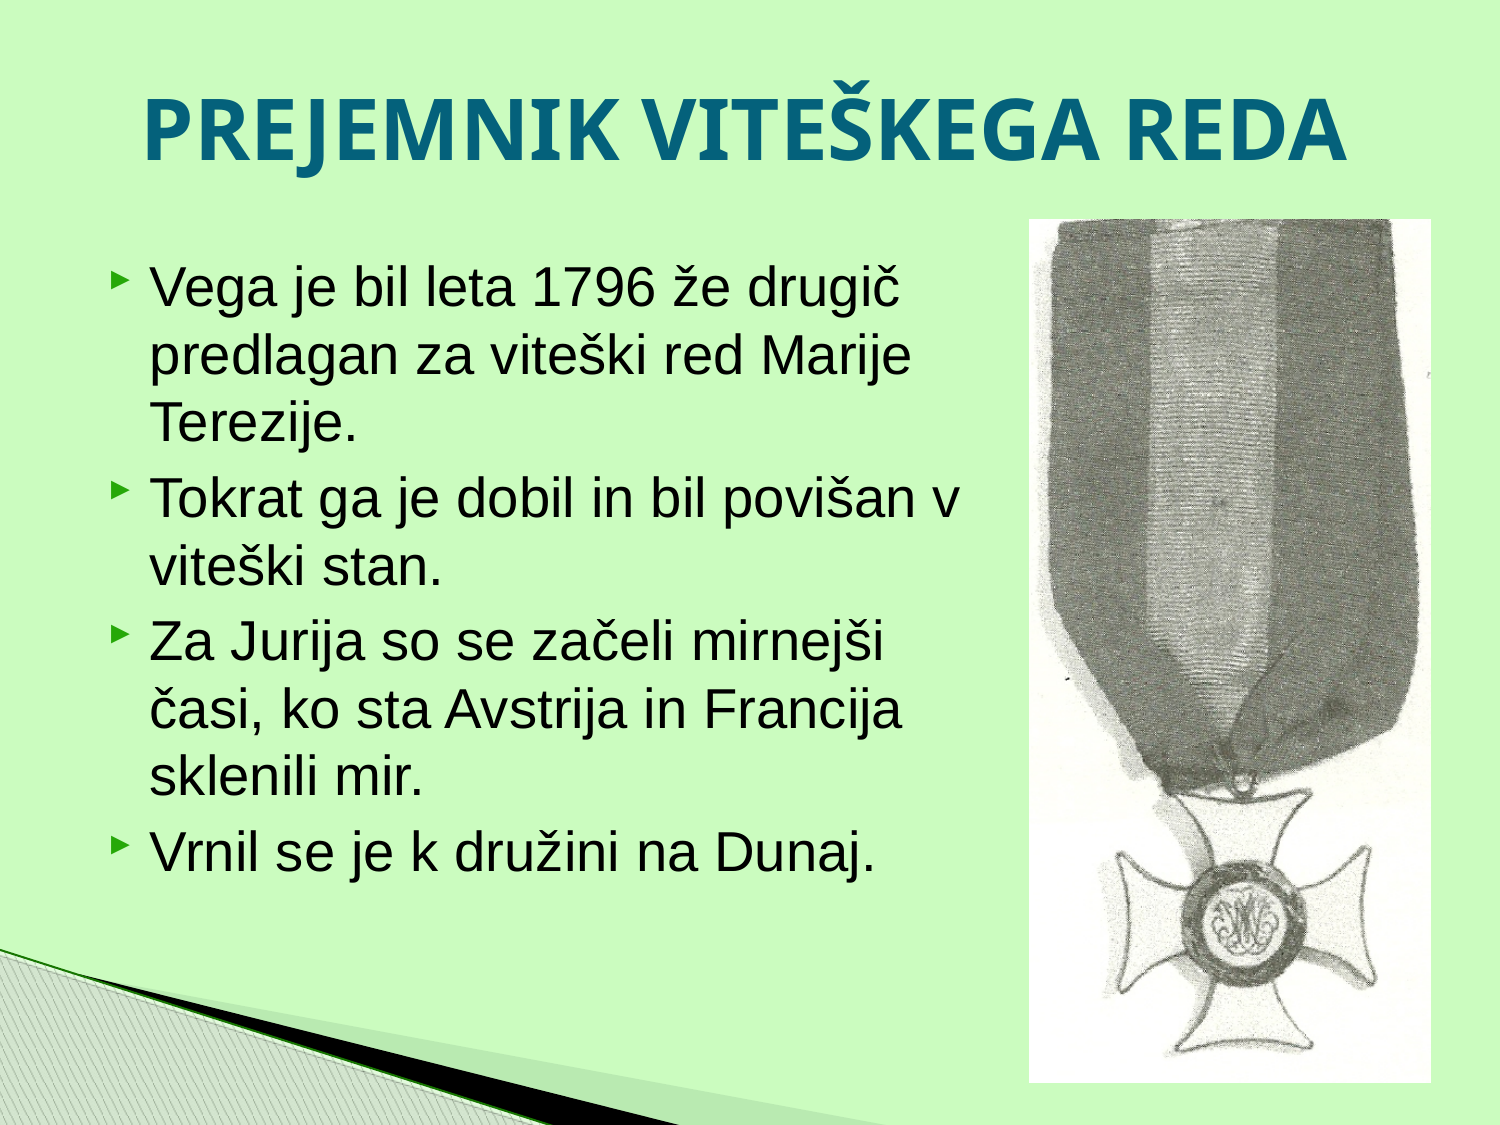

PREJEMNIK VITEŠKEGA REDA
# Vega je bil leta 1796 že drugič predlagan za viteški red Marije Terezije.
Tokrat ga je dobil in bil povišan v viteški stan.
Za Jurija so se začeli mirnejši časi, ko sta Avstrija in Francija sklenili mir.
Vrnil se je k družini na Dunaj.